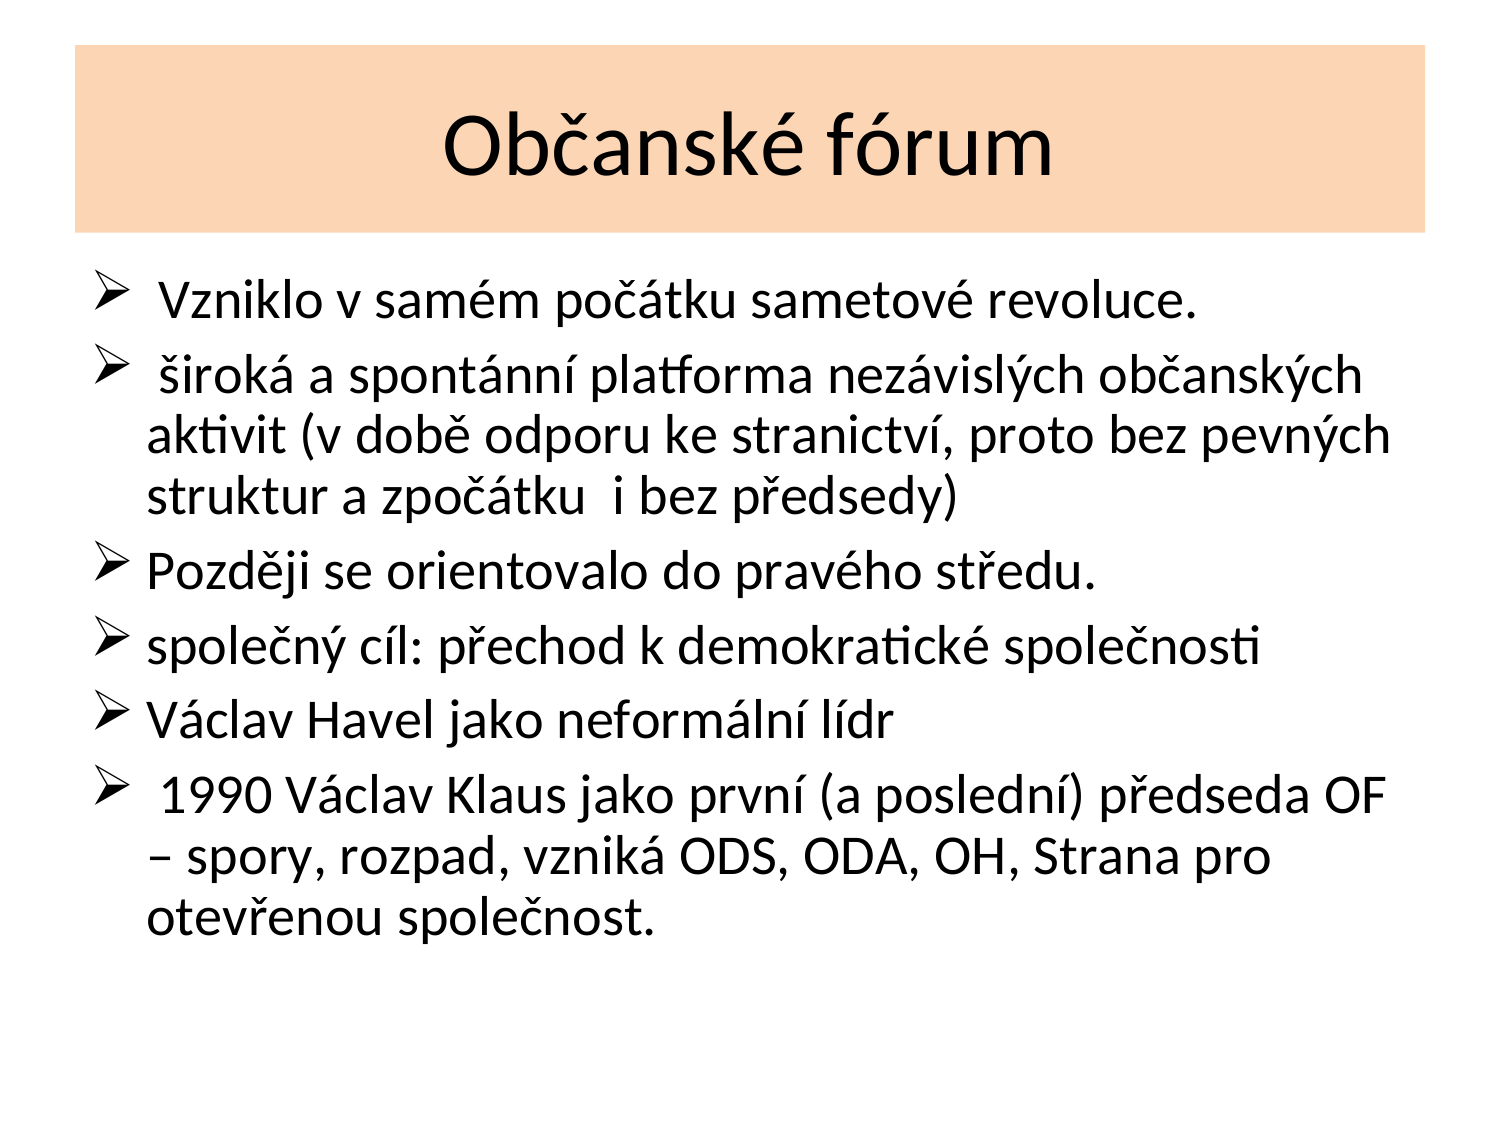

# Občanské fórum
 Vzniklo v samém počátku sametové revoluce.
 široká a spontánní platforma nezávislých občanských aktivit (v době odporu ke stranictví, proto bez pevných struktur a zpočátku i bez předsedy)
Později se orientovalo do pravého středu.
společný cíl: přechod k demokratické společnosti
Václav Havel jako neformální lídr
 1990 Václav Klaus jako první (a poslední) předseda OF – spory, rozpad, vzniká ODS, ODA, OH, Strana pro otevřenou společnost.